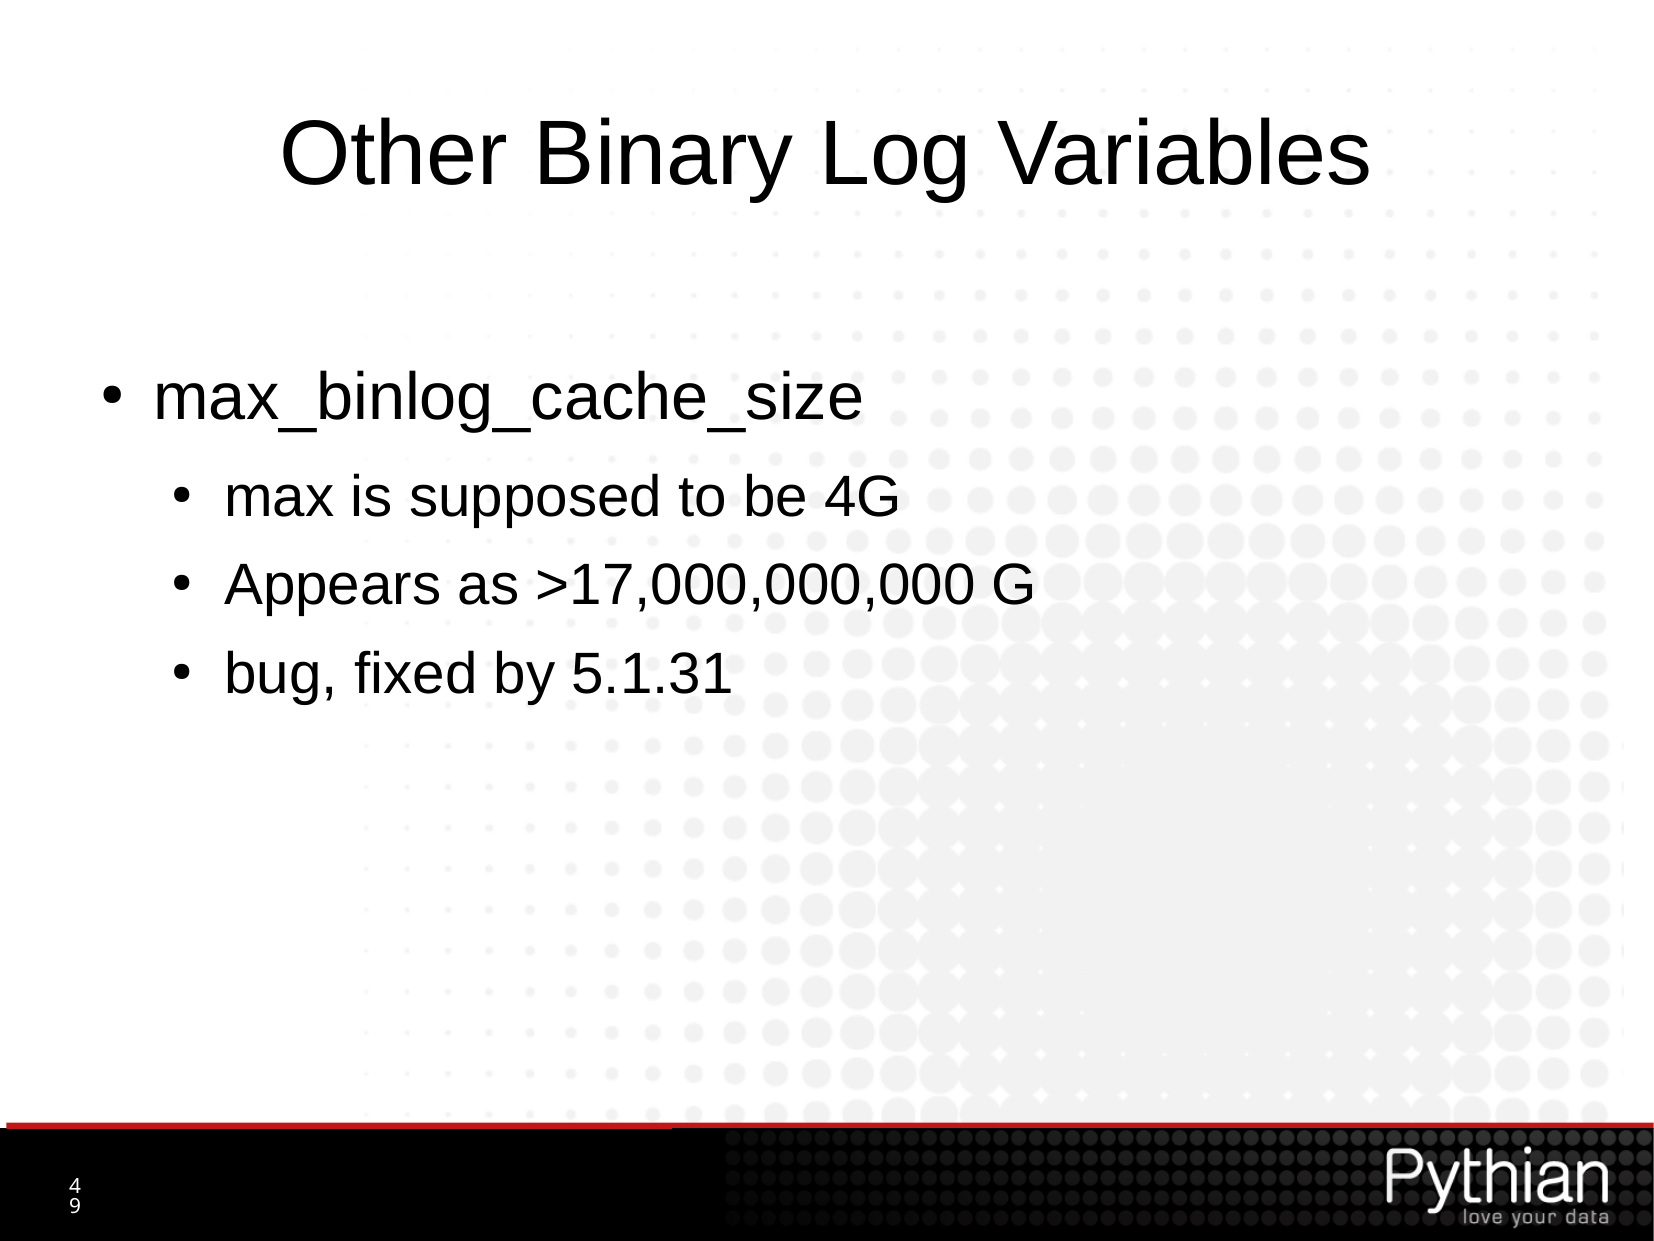

# Other Binary Log Variables
max_binlog_cache_size
max is supposed to be 4G
Appears as >17,000,000,000 G
bug, fixed by 5.1.31